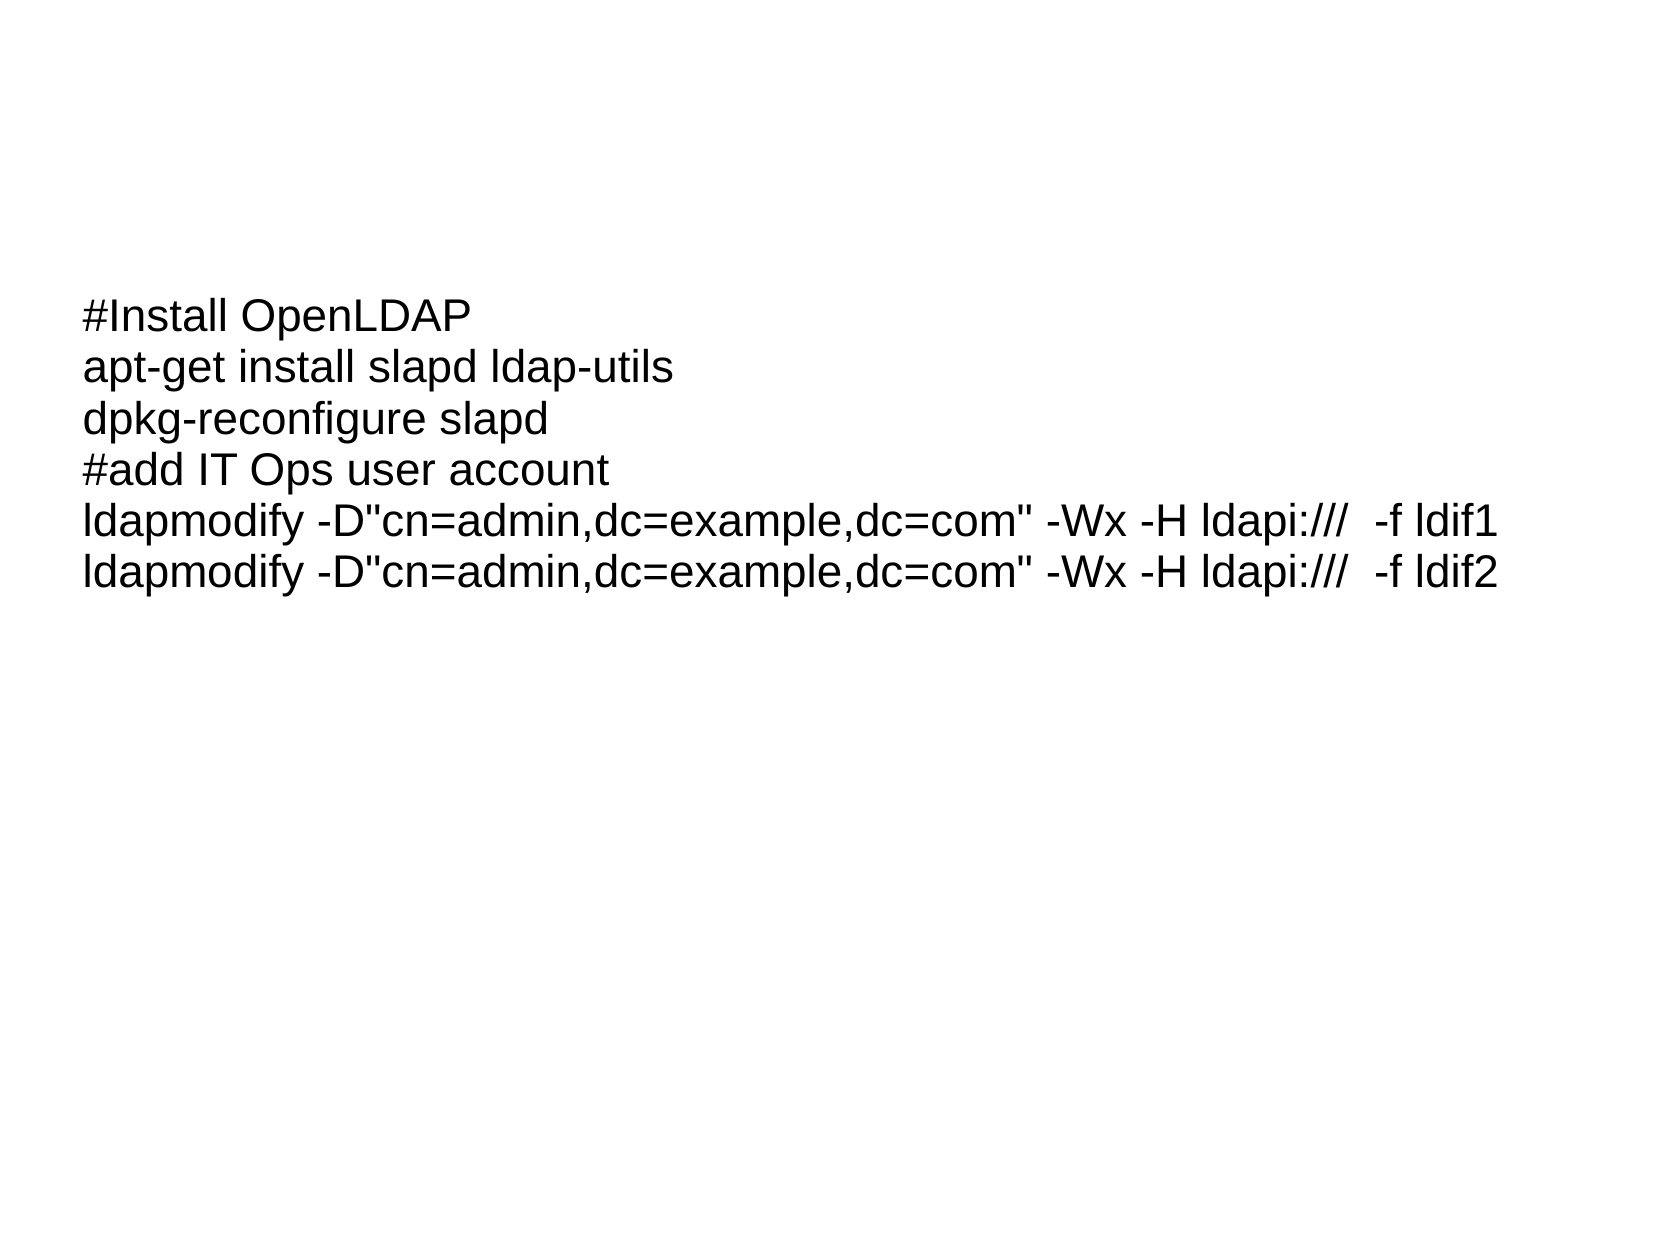

#
#Install OpenLDAP
apt-get install slapd ldap-utils
dpkg-reconfigure slapd
#add IT Ops user account
ldapmodify -D"cn=admin,dc=example,dc=com" -Wx -H ldapi:/// -f ldif1
ldapmodify -D"cn=admin,dc=example,dc=com" -Wx -H ldapi:/// -f ldif2